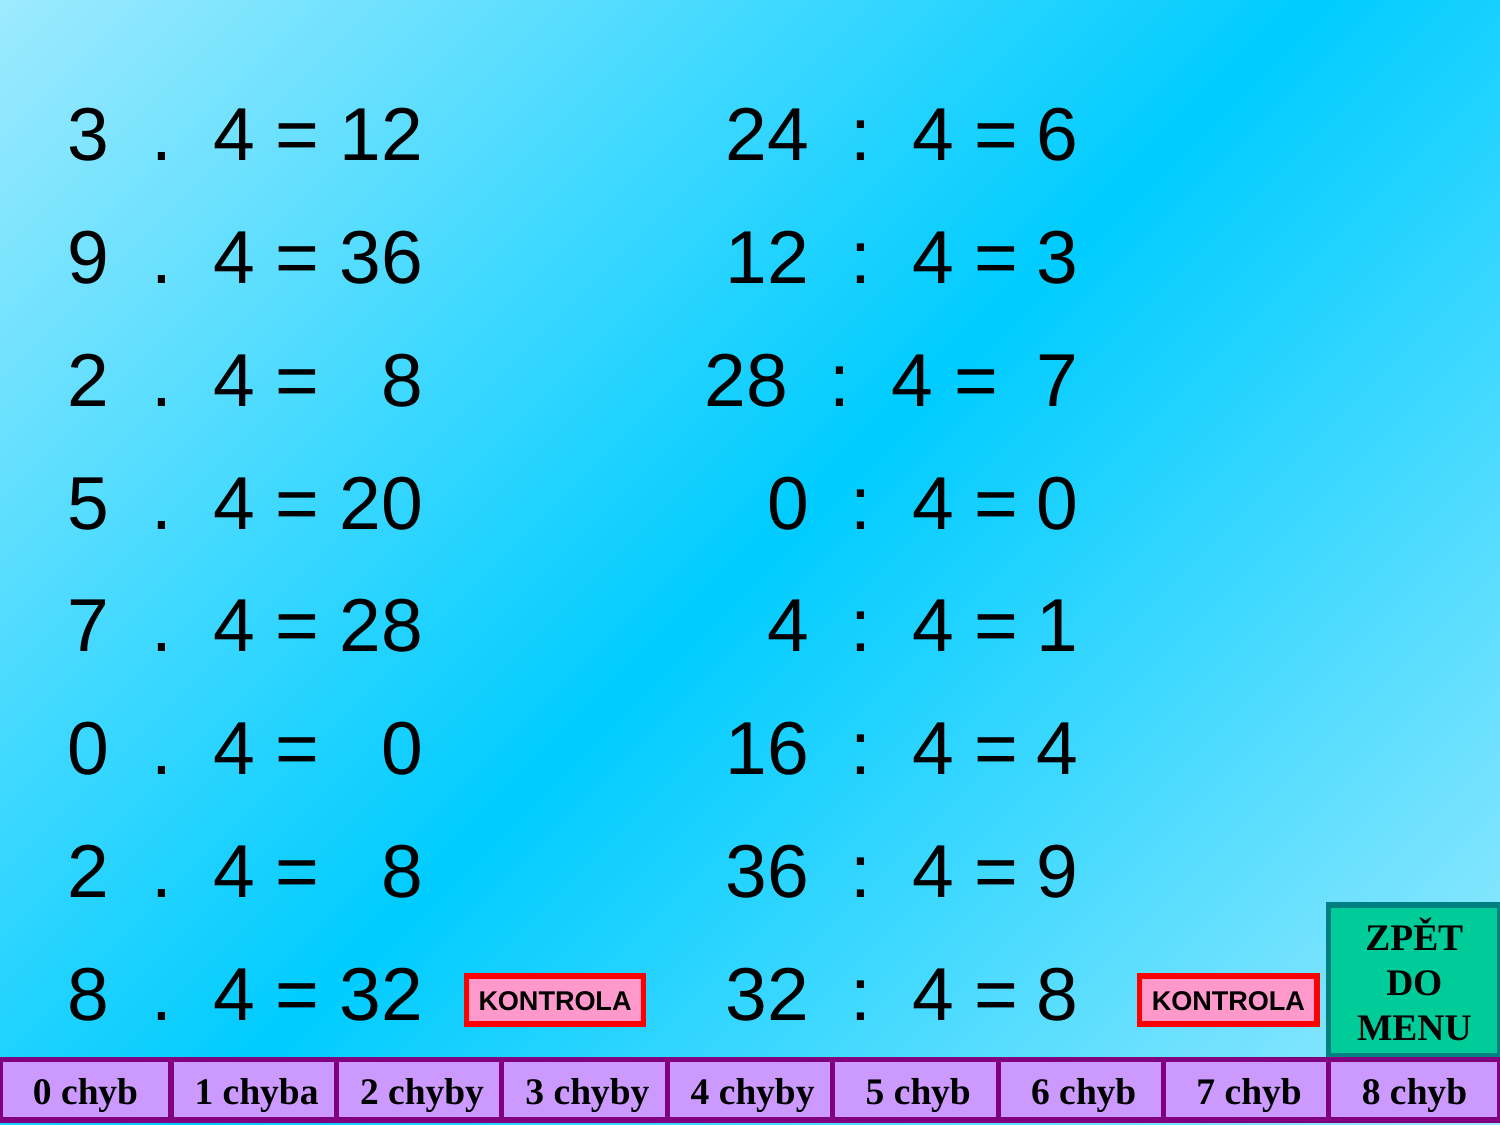

3 . 4 =
9 . 4 =
2 . 4 =
5 . 4 =
7 . 4 =
0 . 4 =
2 . 4 =
8 . 4 =
12
36
 8
20
28
 0
 8
32
24 : 4 =
12 : 4 =
28 : 4 =
0 : 4 =
4 : 4 =
16 : 4 =
36 : 4 =
32 : 4 =
6
3
7
0
1
4
9
8
ZPĚT DO MENU
KONTROLA
KONTROLA
0 chyb
1 chyba
2 chyby
3 chyby
4 chyby
5 chyb
6 chyb
7 chyb
8 chyb